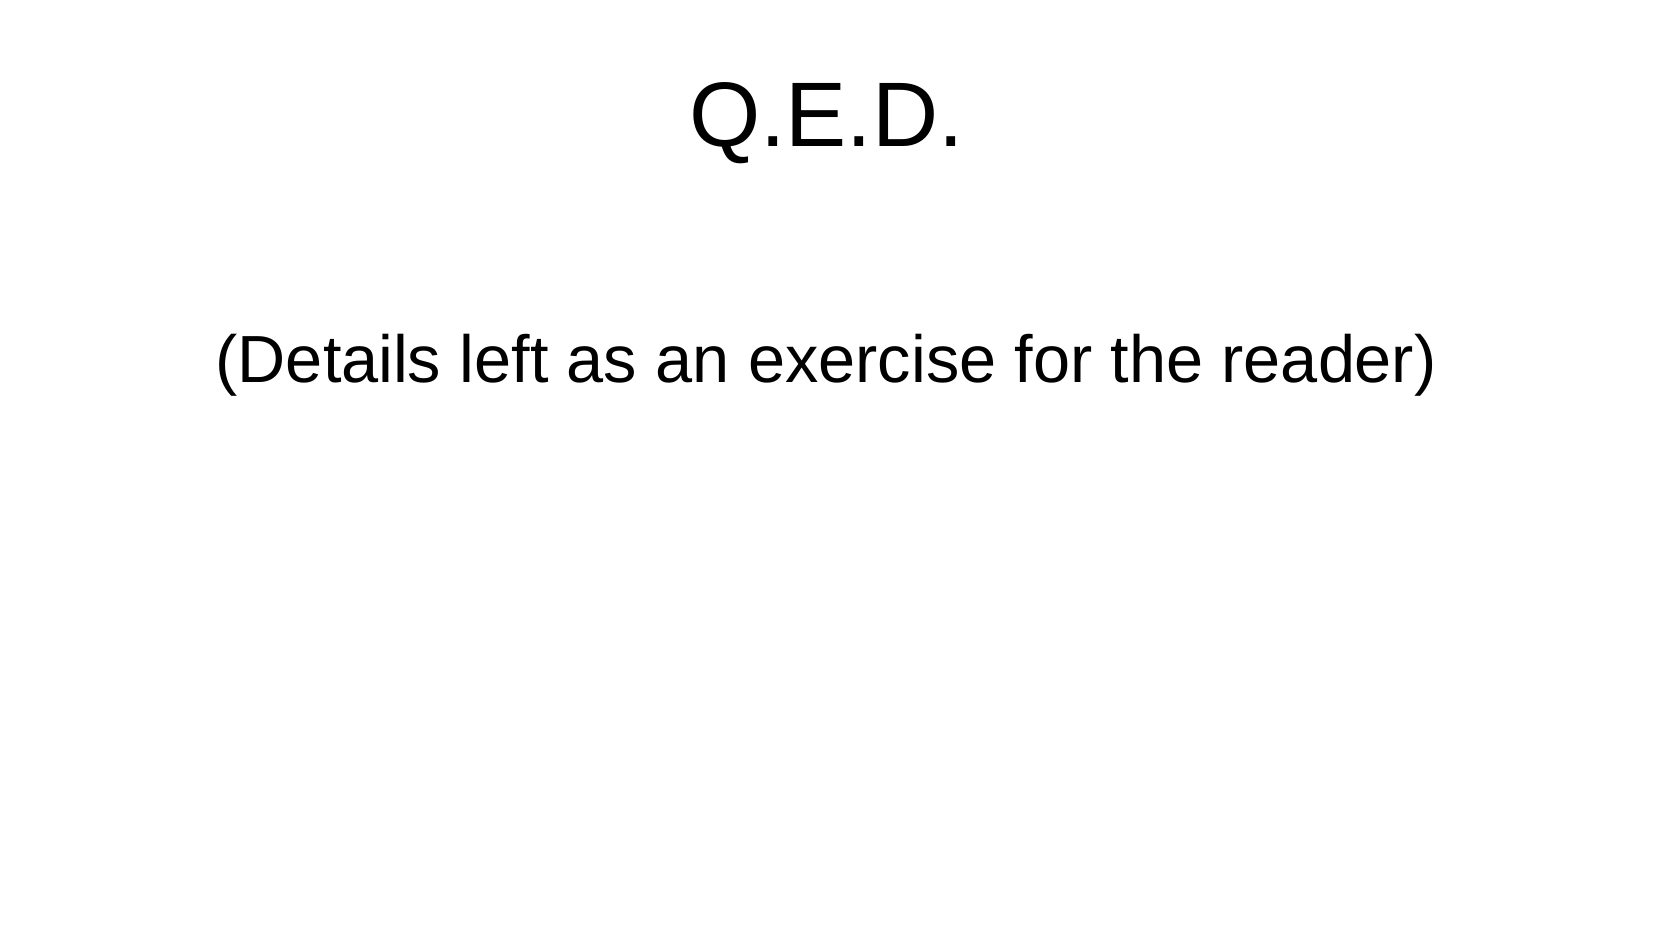

# Q.E.D.
(Details left as an exercise for the reader)